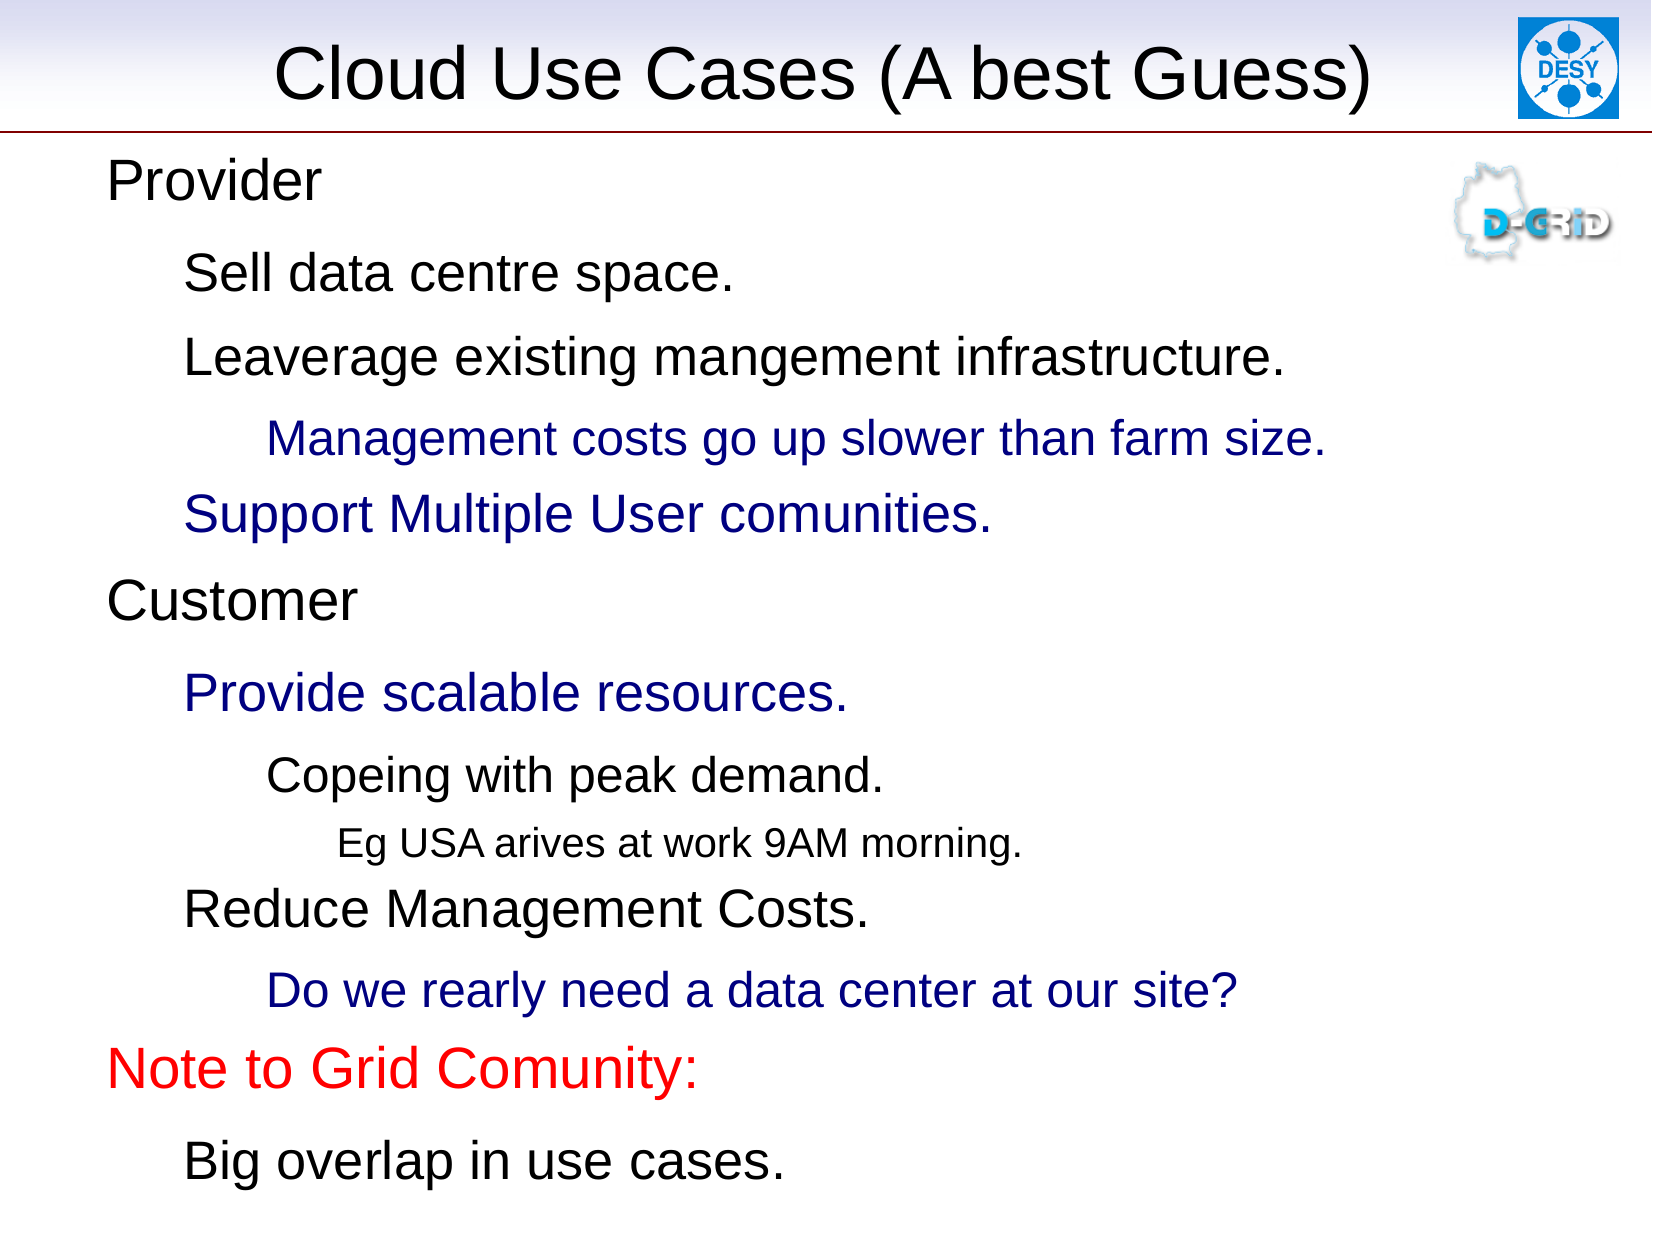

# Cloud Use Cases (A best Guess)
Provider
Sell data centre space.
Leaverage existing mangement infrastructure.
Management costs go up slower than farm size.
Support Multiple User comunities.
Customer
Provide scalable resources.
Copeing with peak demand.
Eg USA arives at work 9AM morning.
Reduce Management Costs.
Do we rearly need a data center at our site?
Note to Grid Comunity:
Big overlap in use cases.